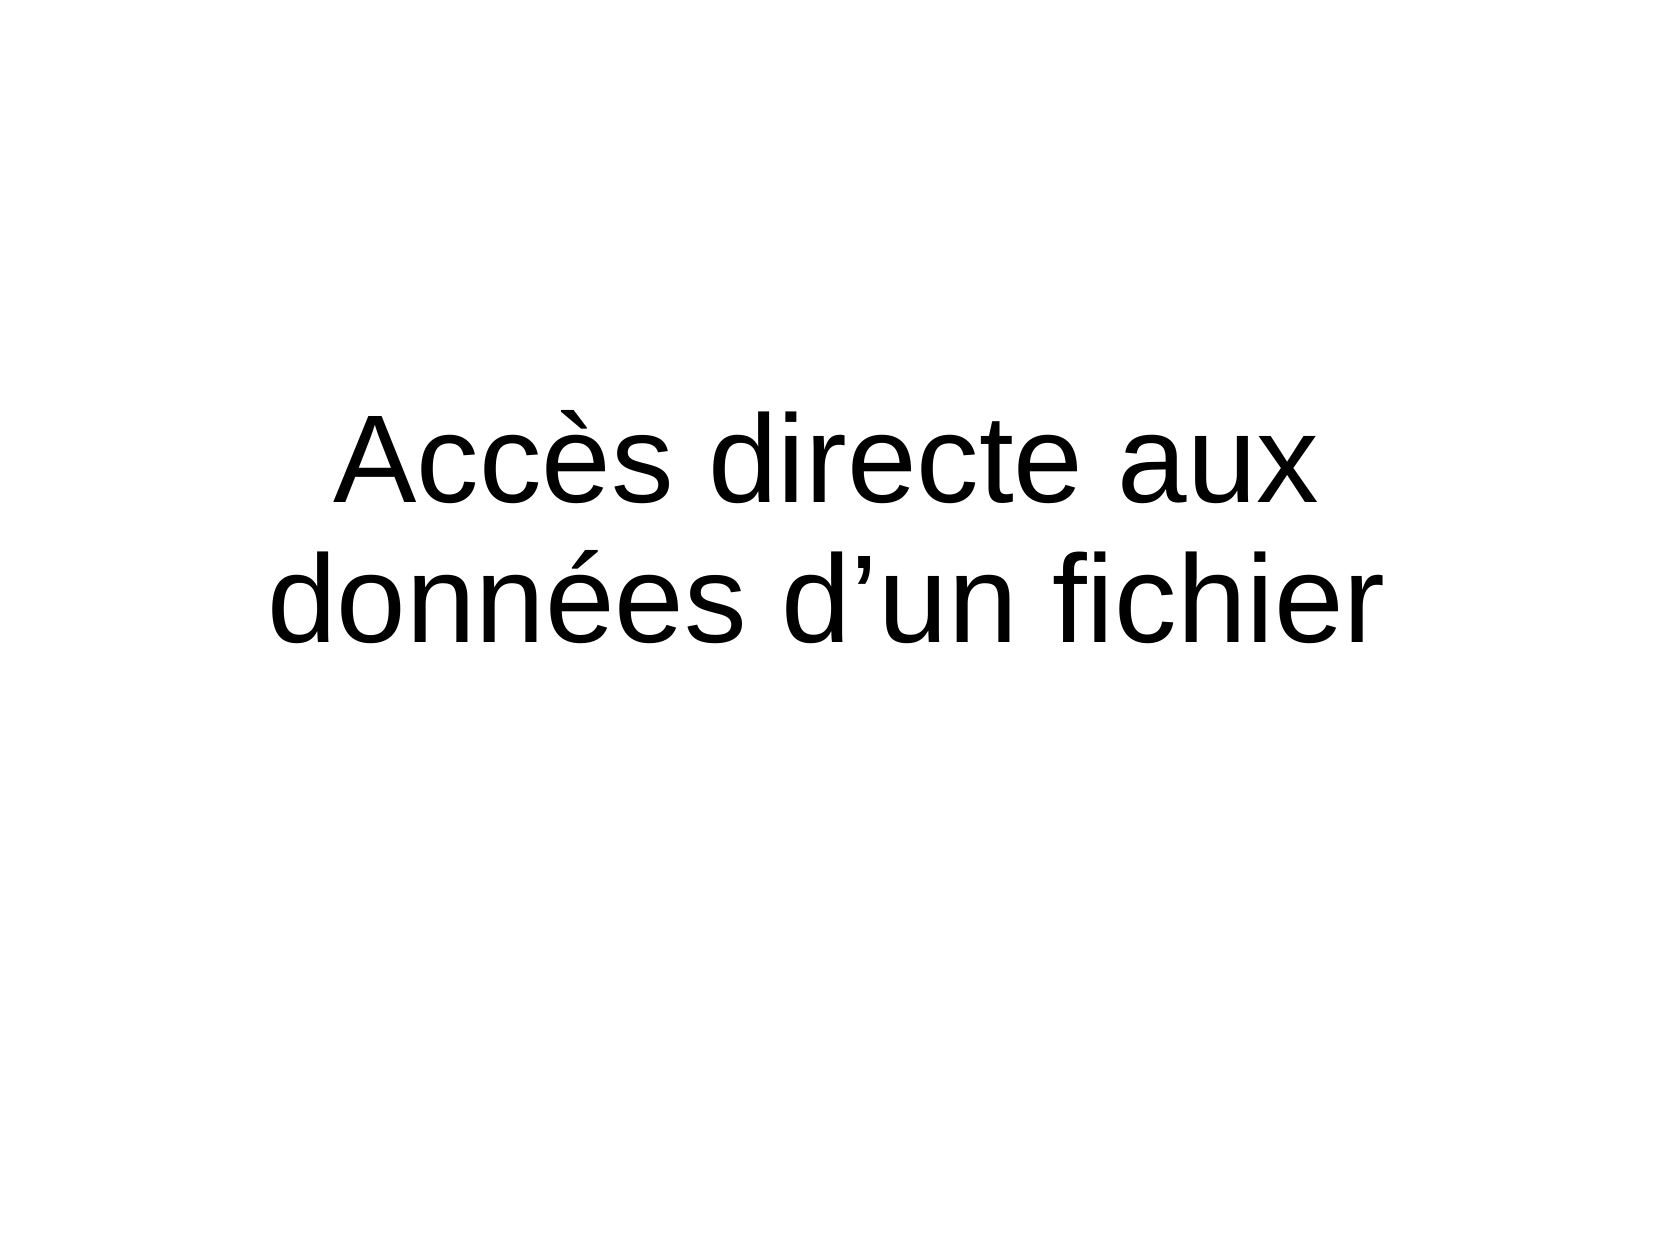

# Accès directe aux données d’un fichier